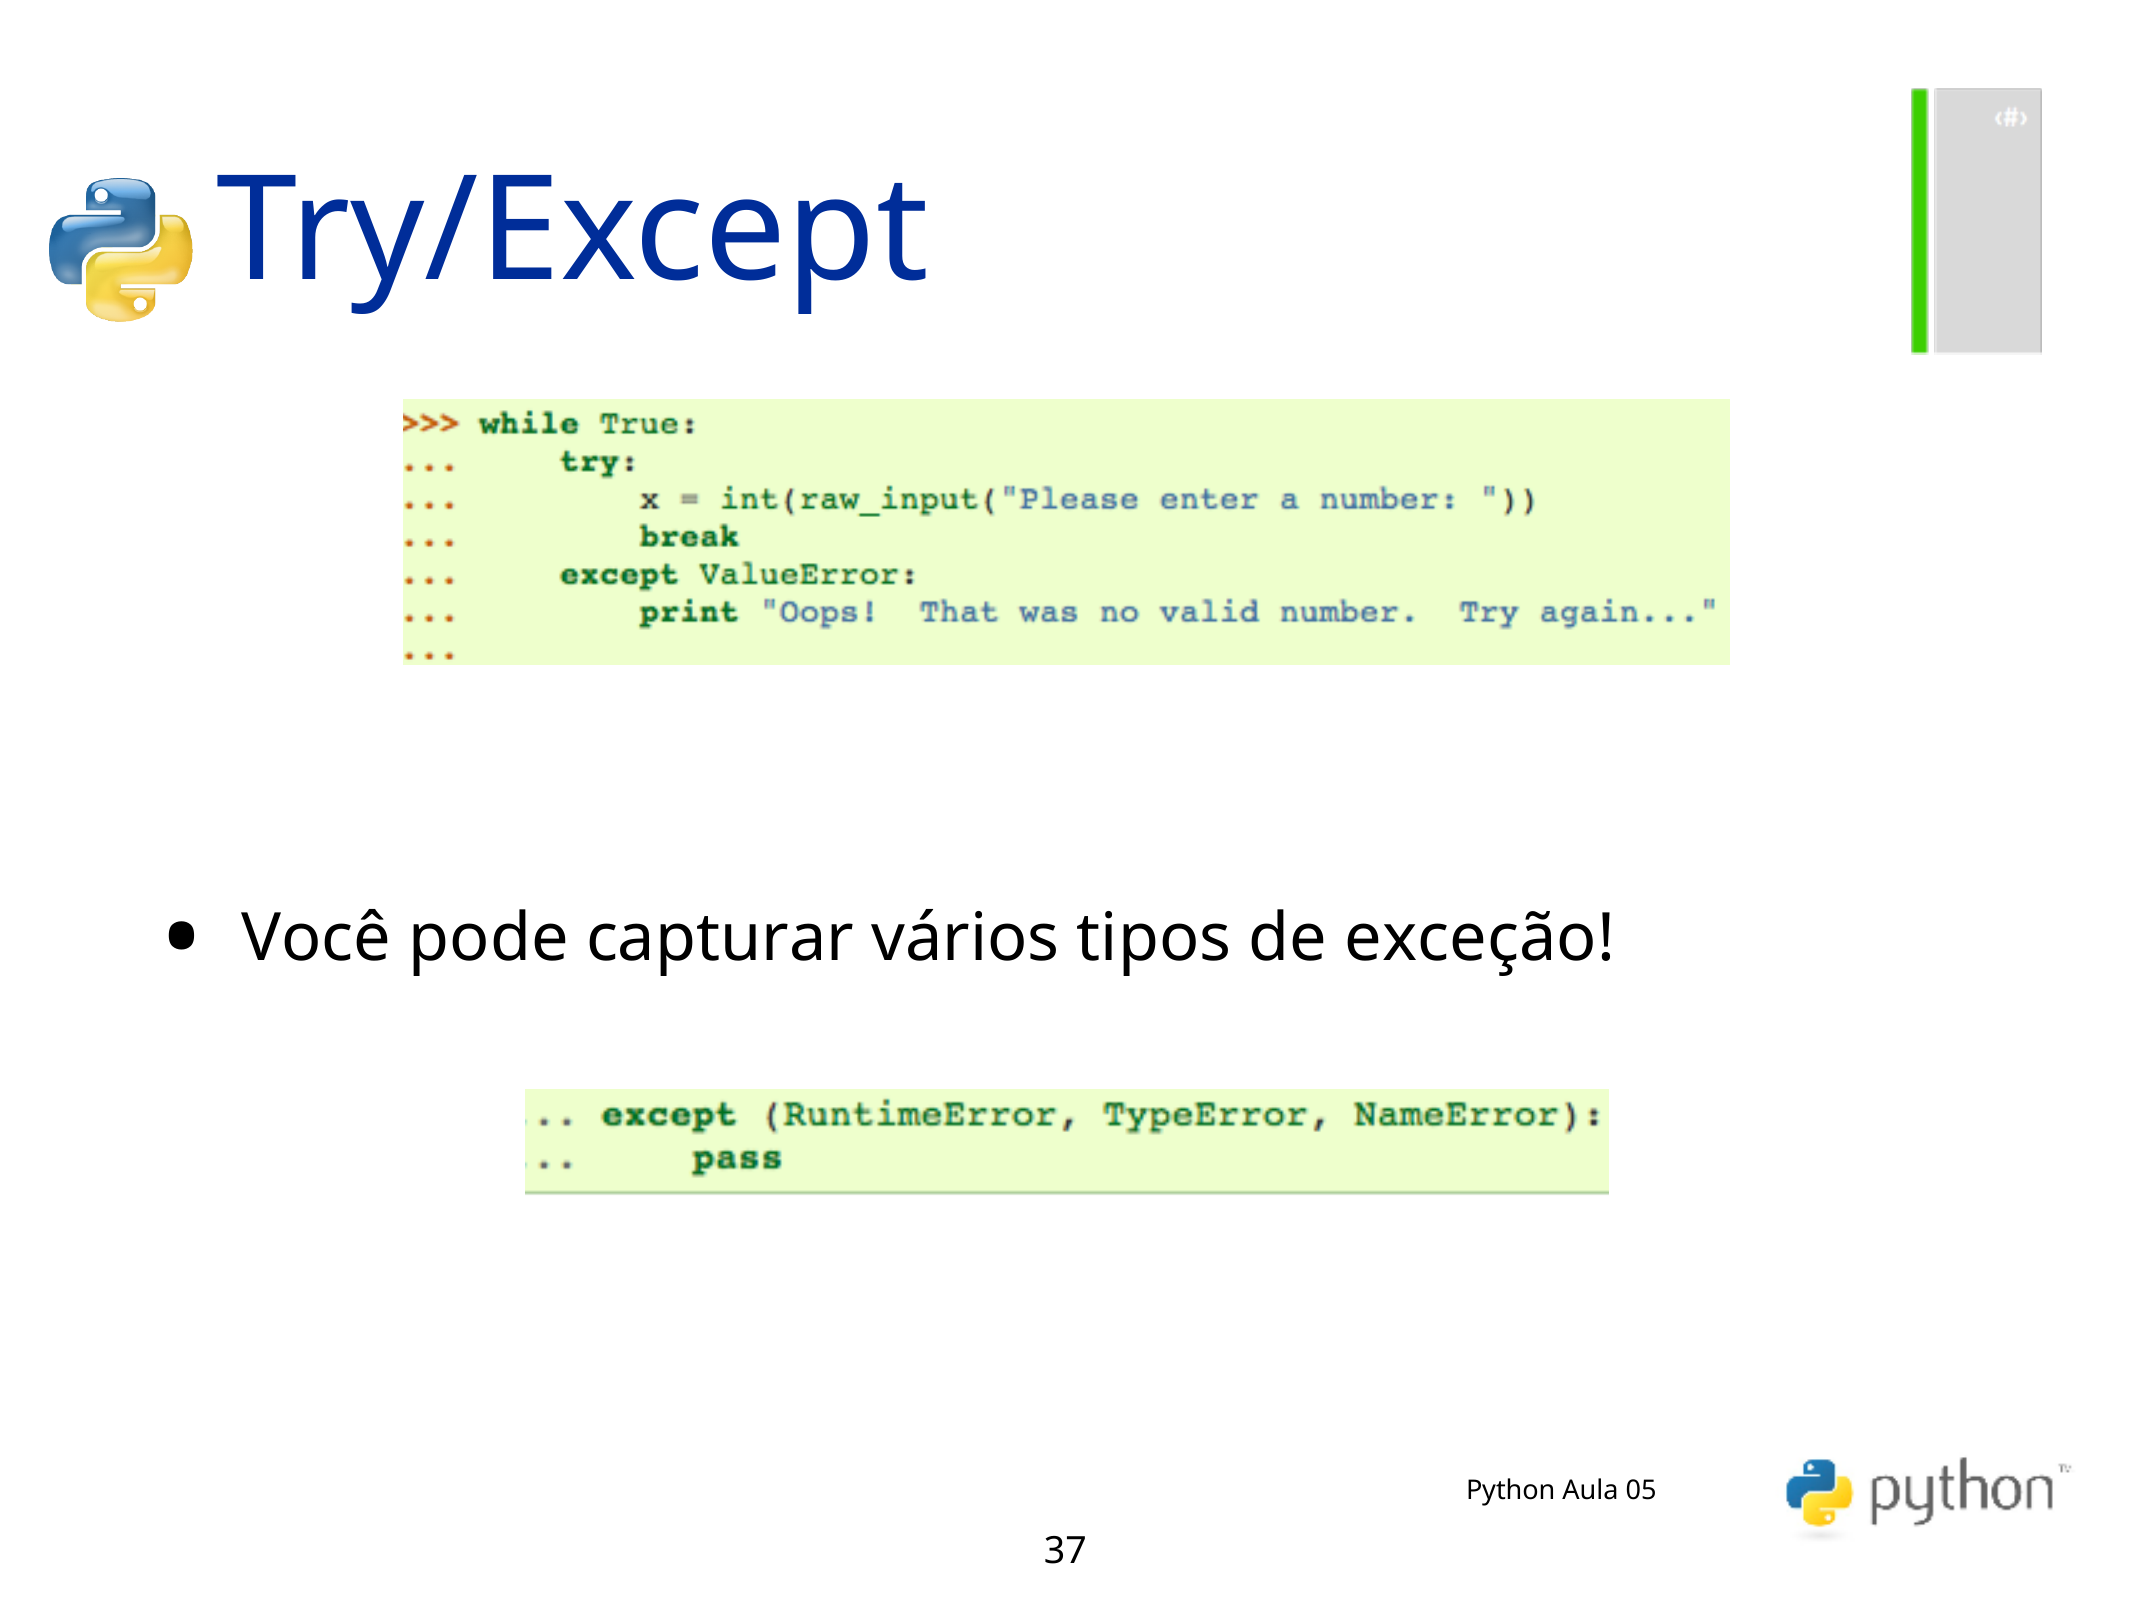

# Try/Except
Você pode capturar vários tipos de exceção!
Python Aula 05